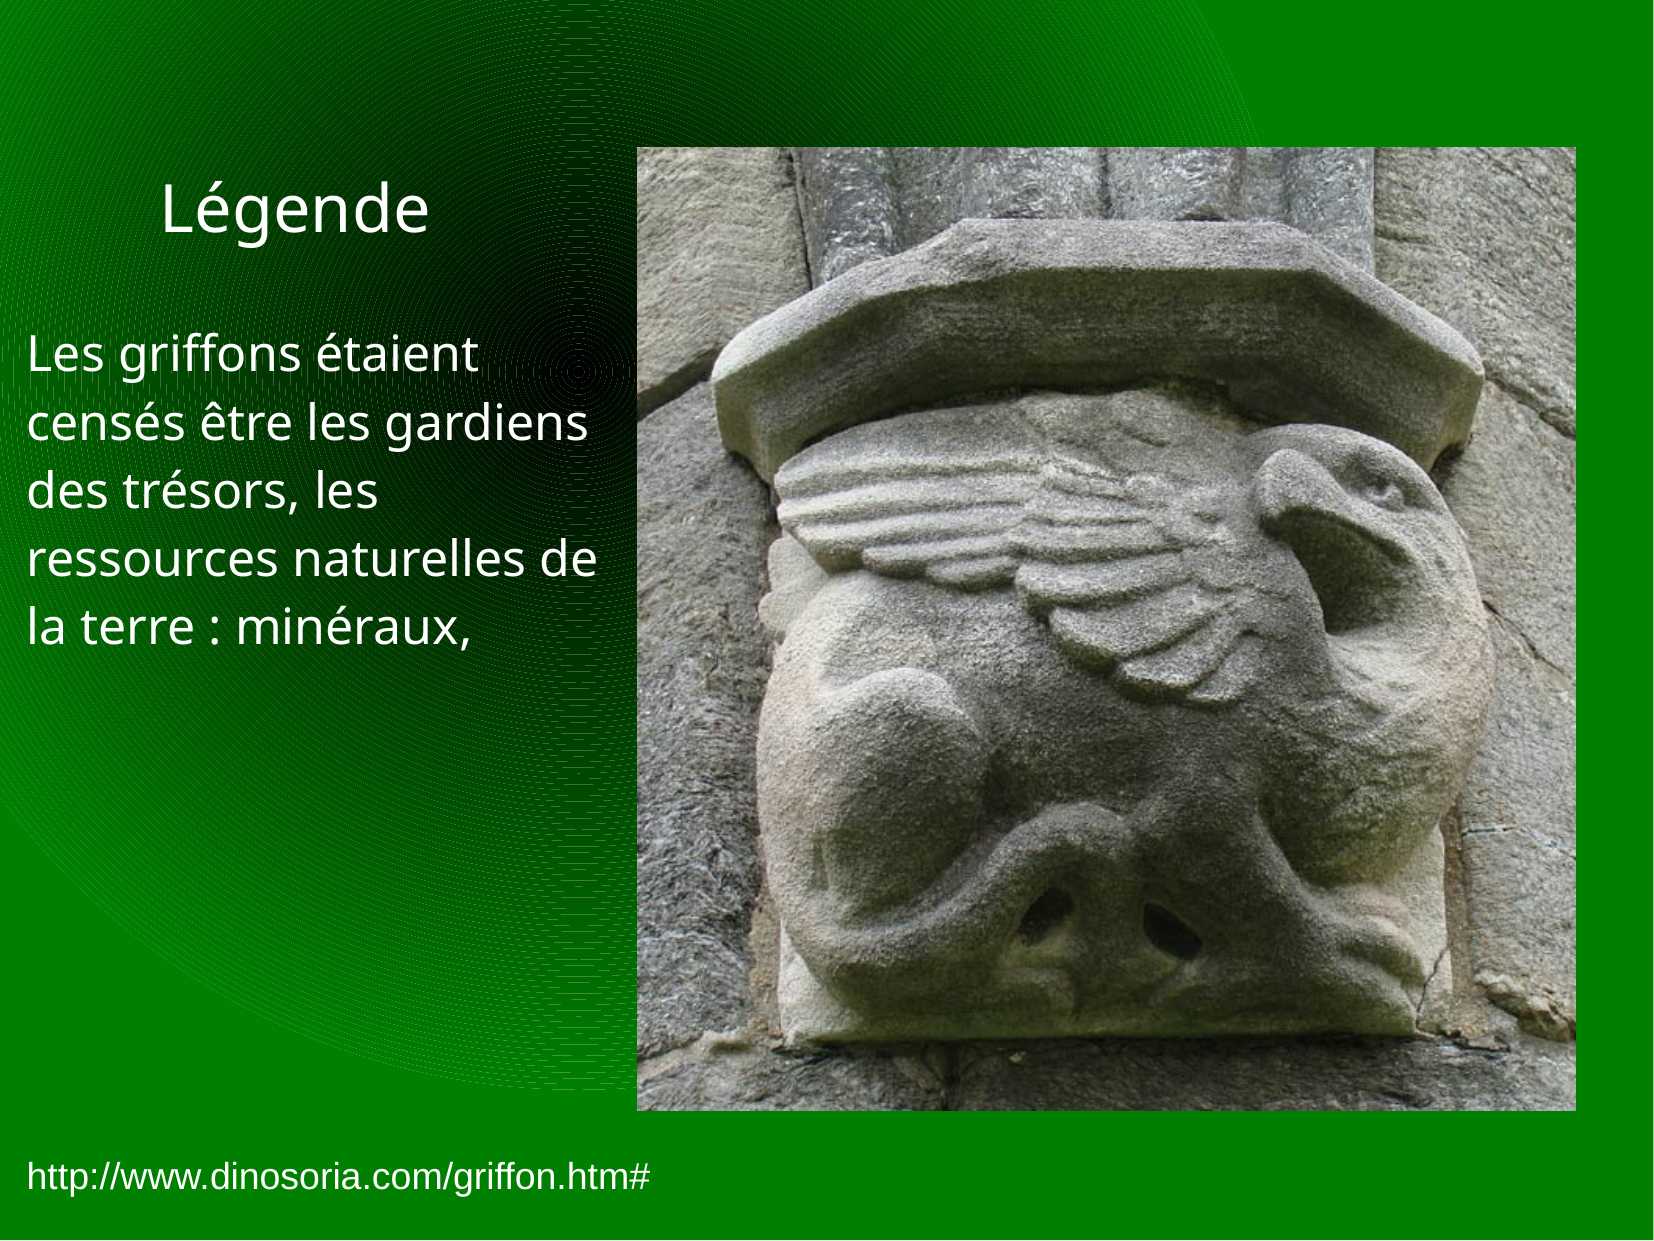

Légende
Les griffons étaient censés être les gardiens des trésors, les ressources naturelles de la terre : minéraux,
http://www.dinosoria.com/griffon.htm#